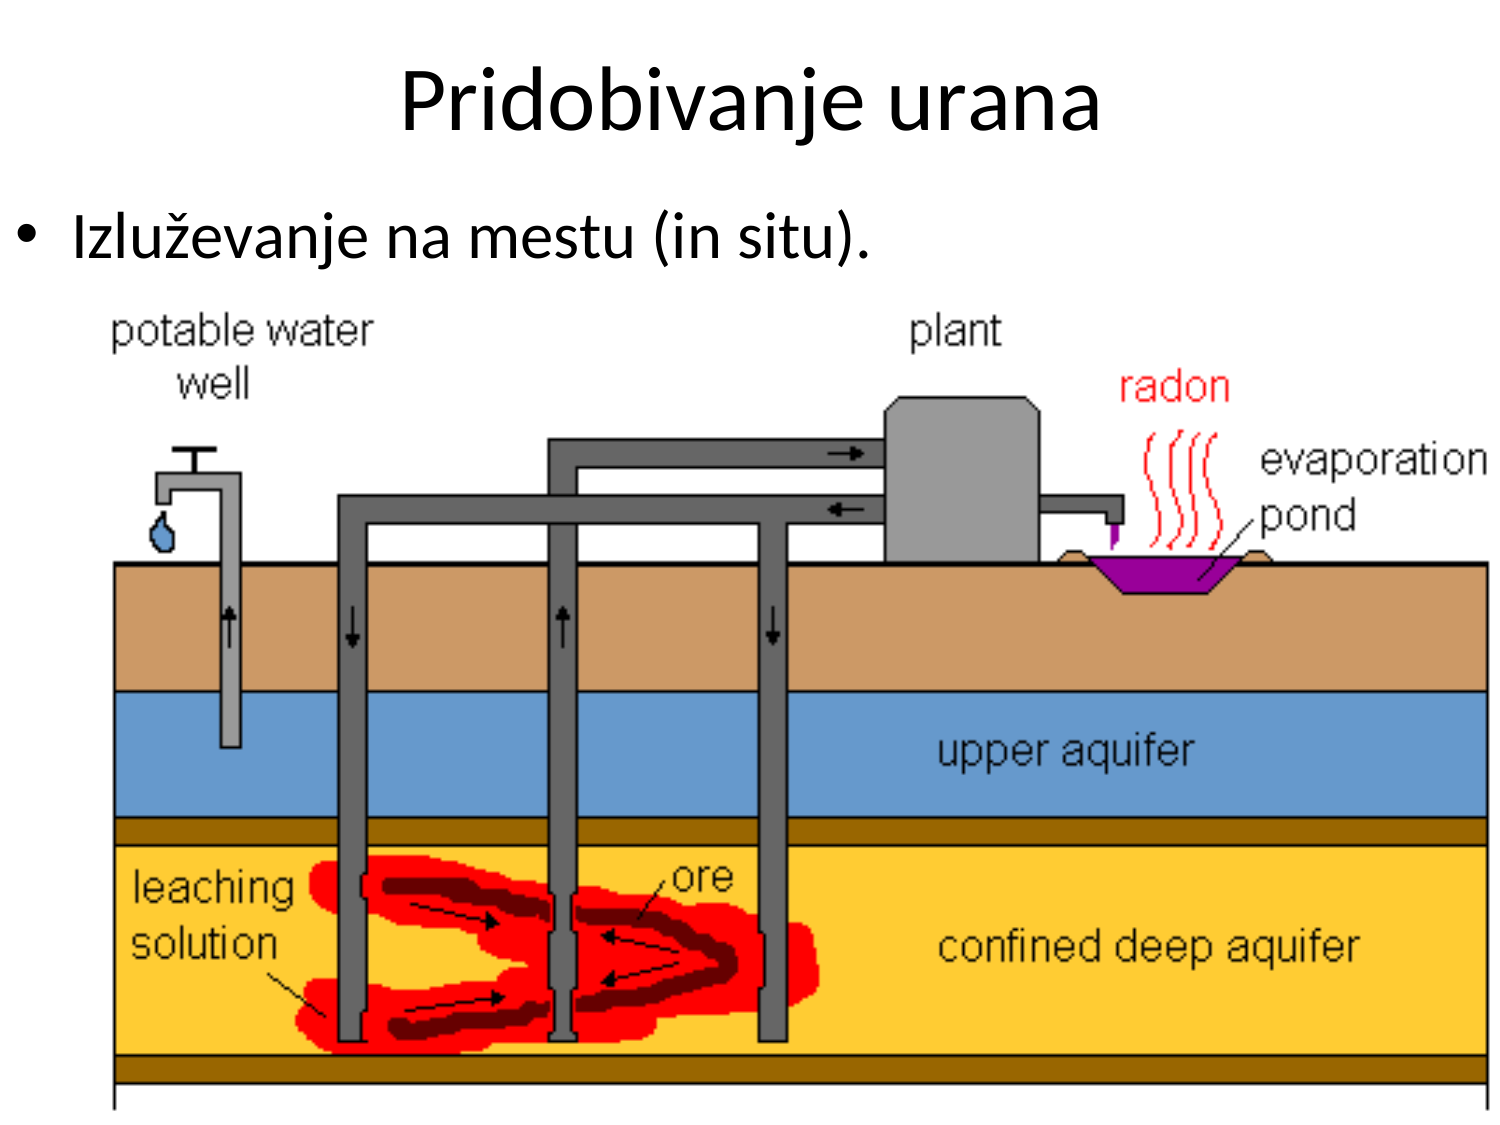

Pridobivanje urana
Izluževanje na mestu (in situ).